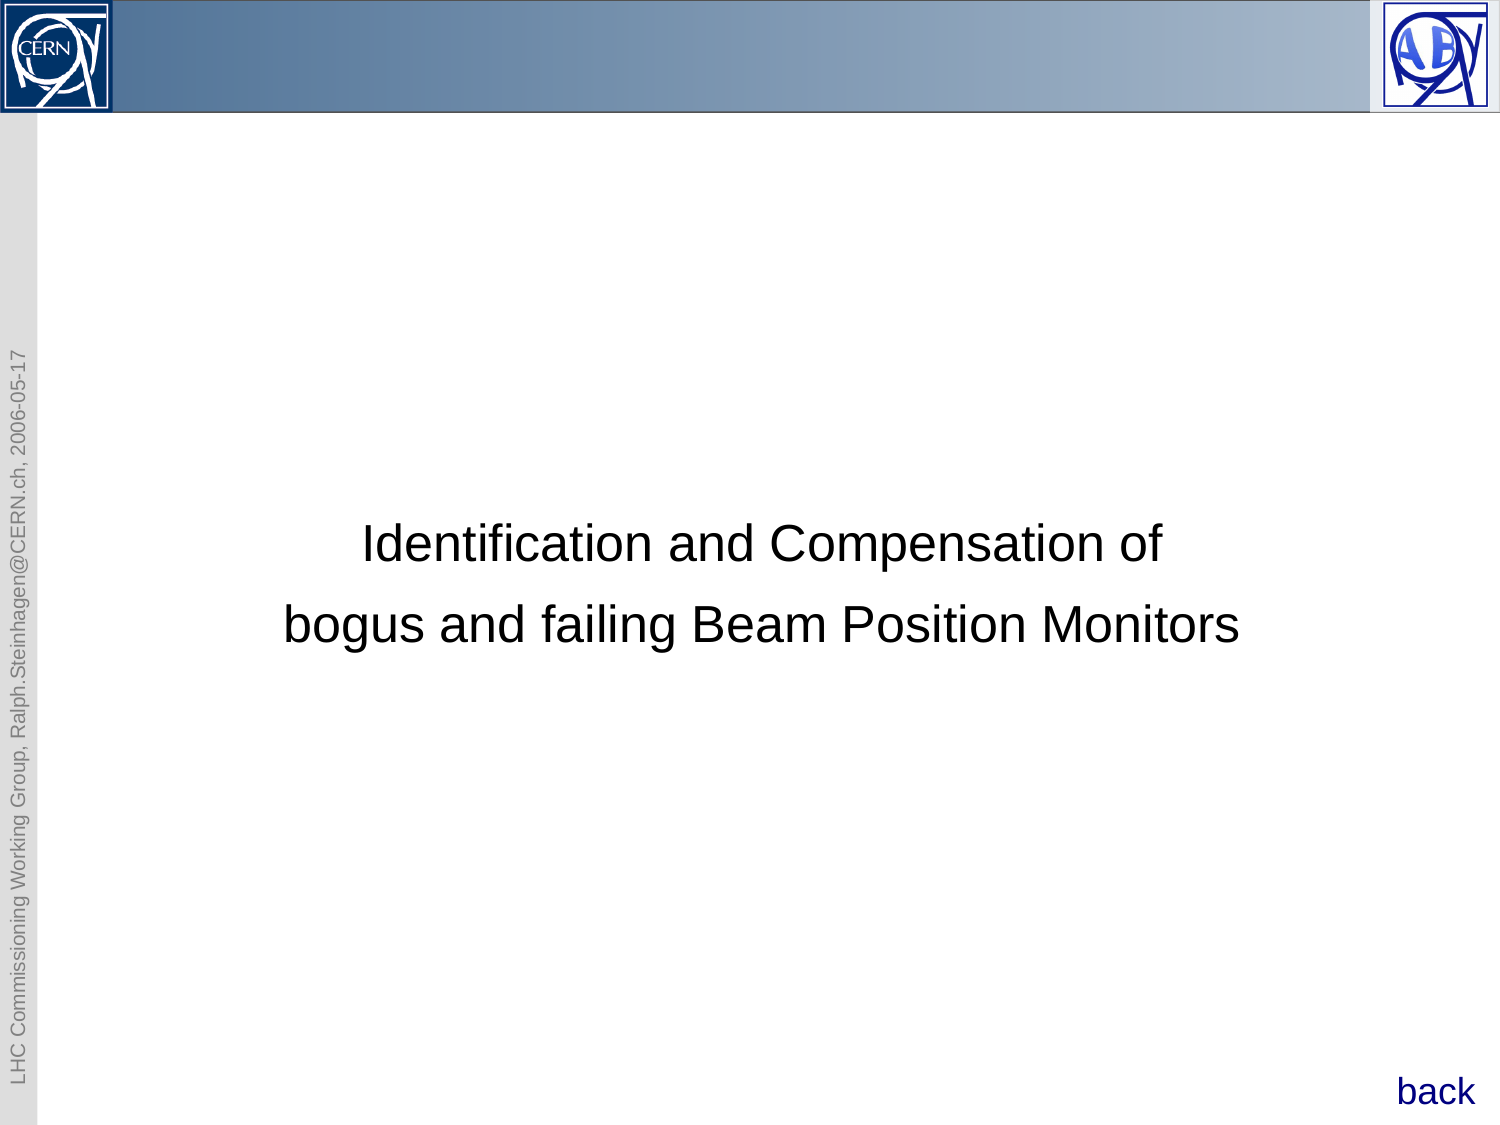

#
Identification and Compensation of
bogus and failing Beam Position Monitors
back